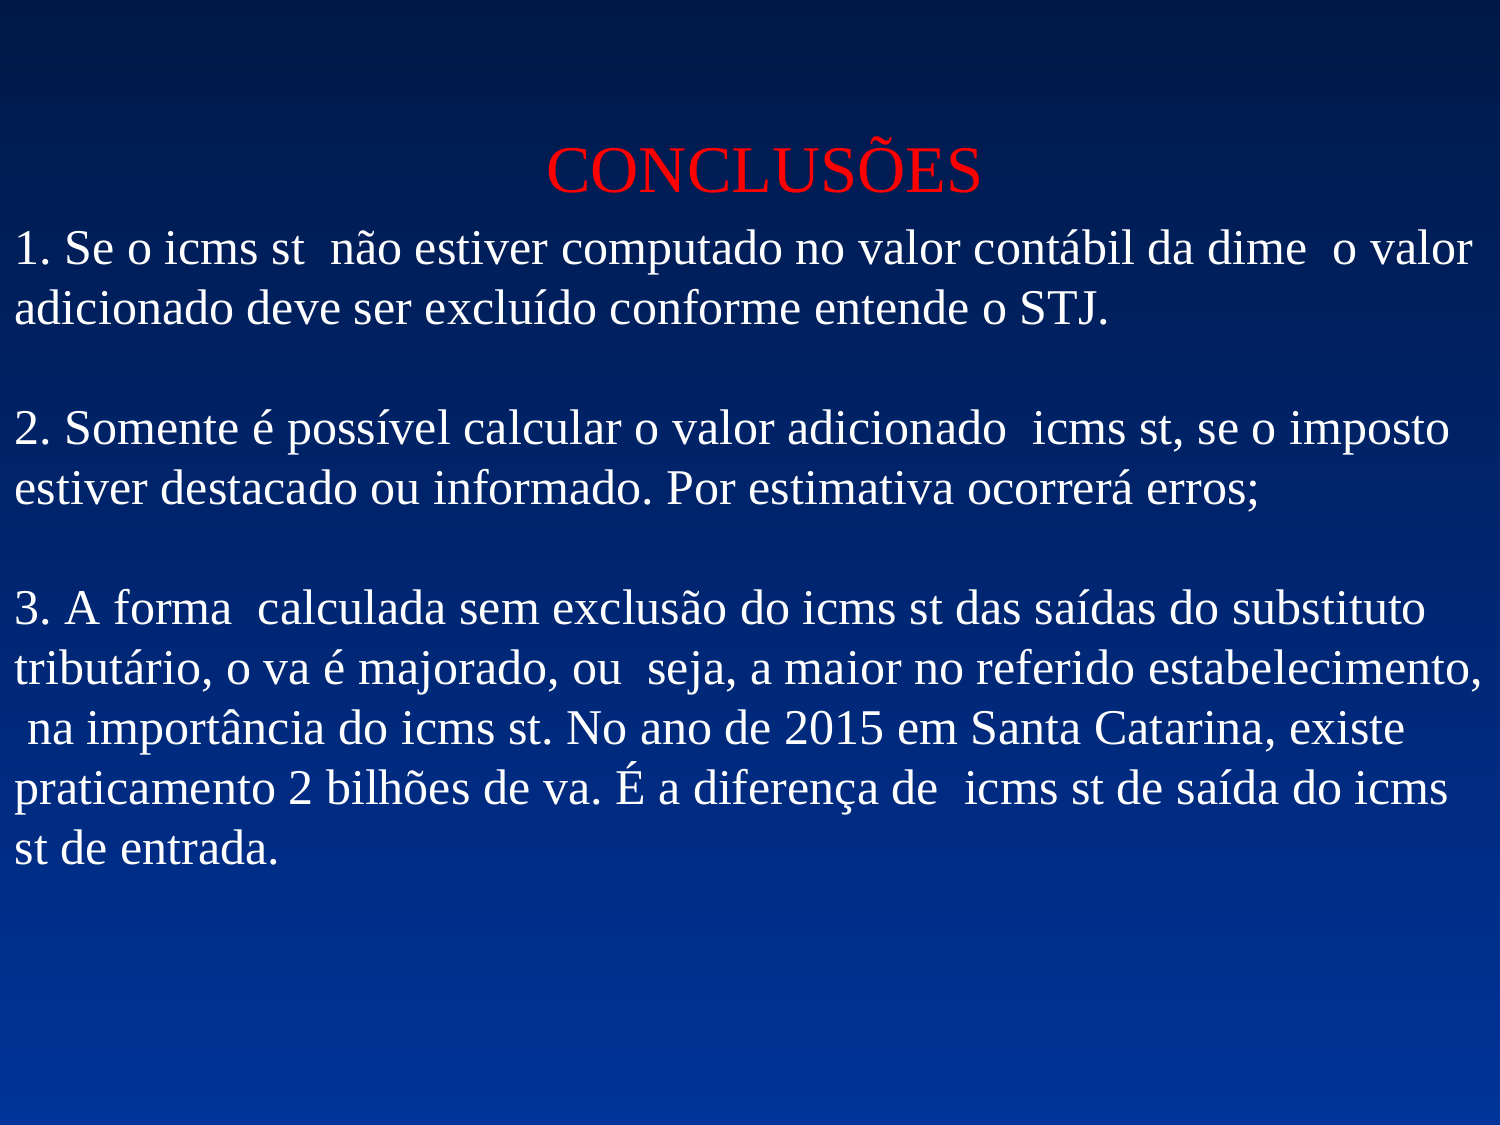

CONCLUSÕES
1. Se o icms st não estiver computado no valor contábil da dime o valor adicionado deve ser excluído conforme entende o STJ.
2. Somente é possível calcular o valor adicionado icms st, se o imposto estiver destacado ou informado. Por estimativa ocorrerá erros;
3. A forma calculada sem exclusão do icms st das saídas do substituto tributário, o va é majorado, ou seja, a maior no referido estabelecimento, na importância do icms st. No ano de 2015 em Santa Catarina, existe praticamento 2 bilhões de va. É a diferença de icms st de saída do icms st de entrada.